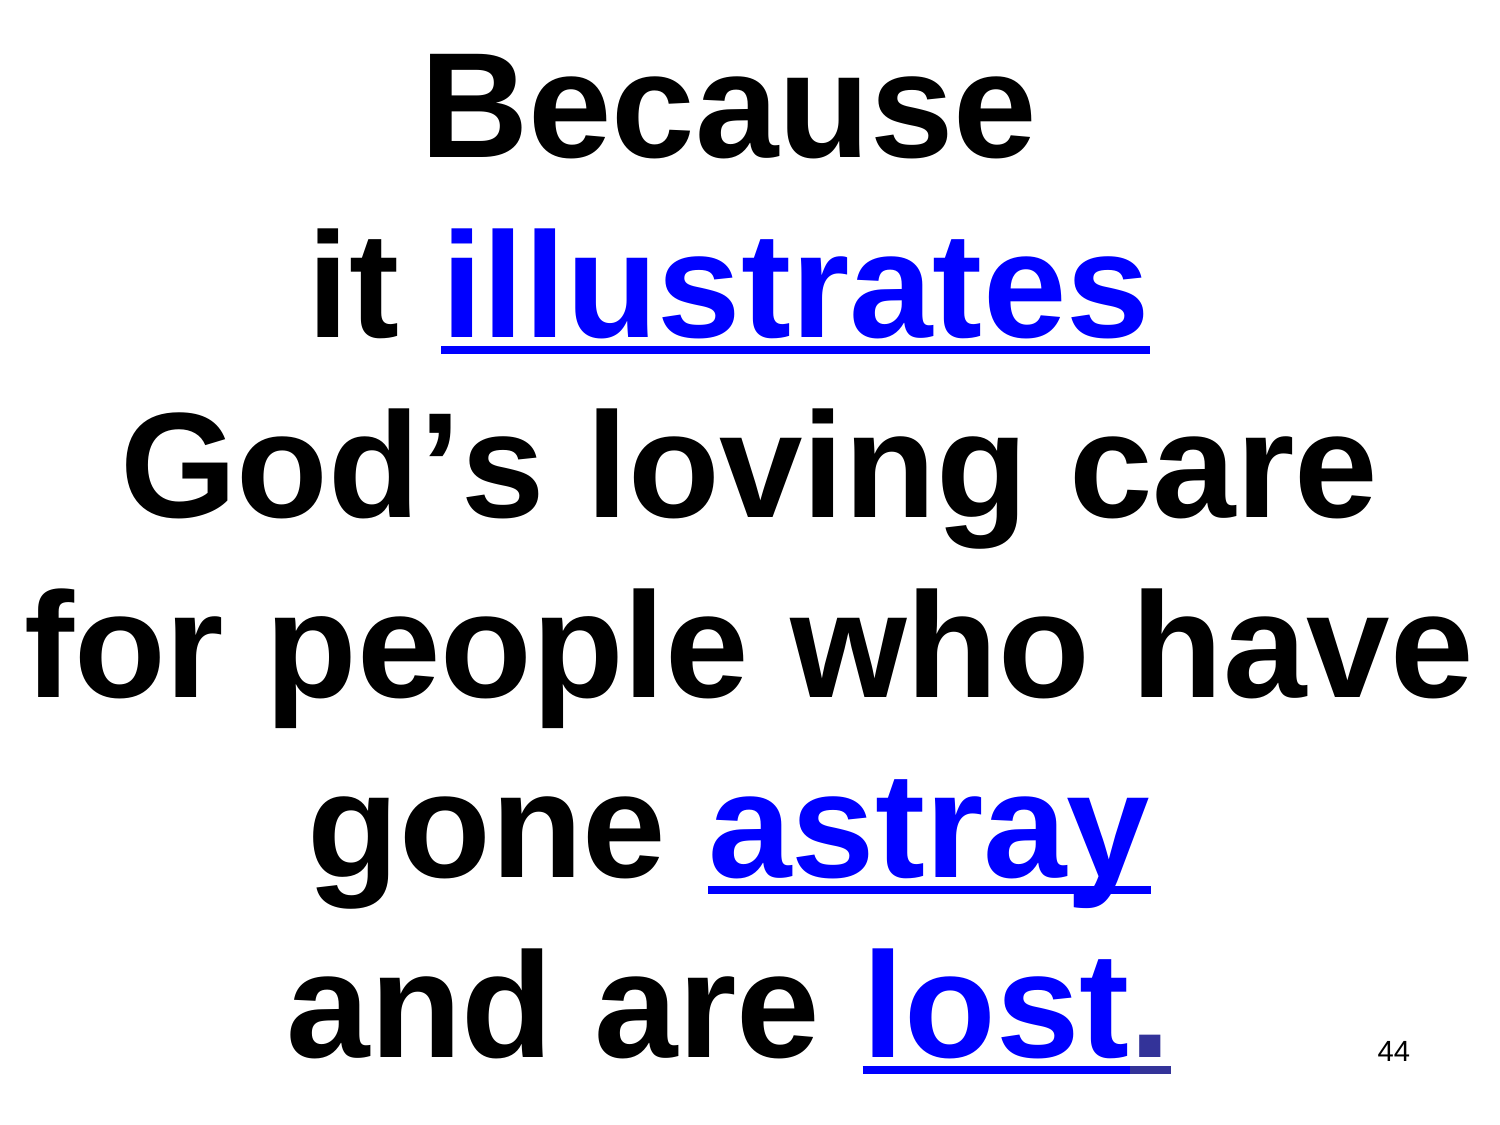

Because
it illustrates
God’s loving care for people who have
gone astray
and are lost.